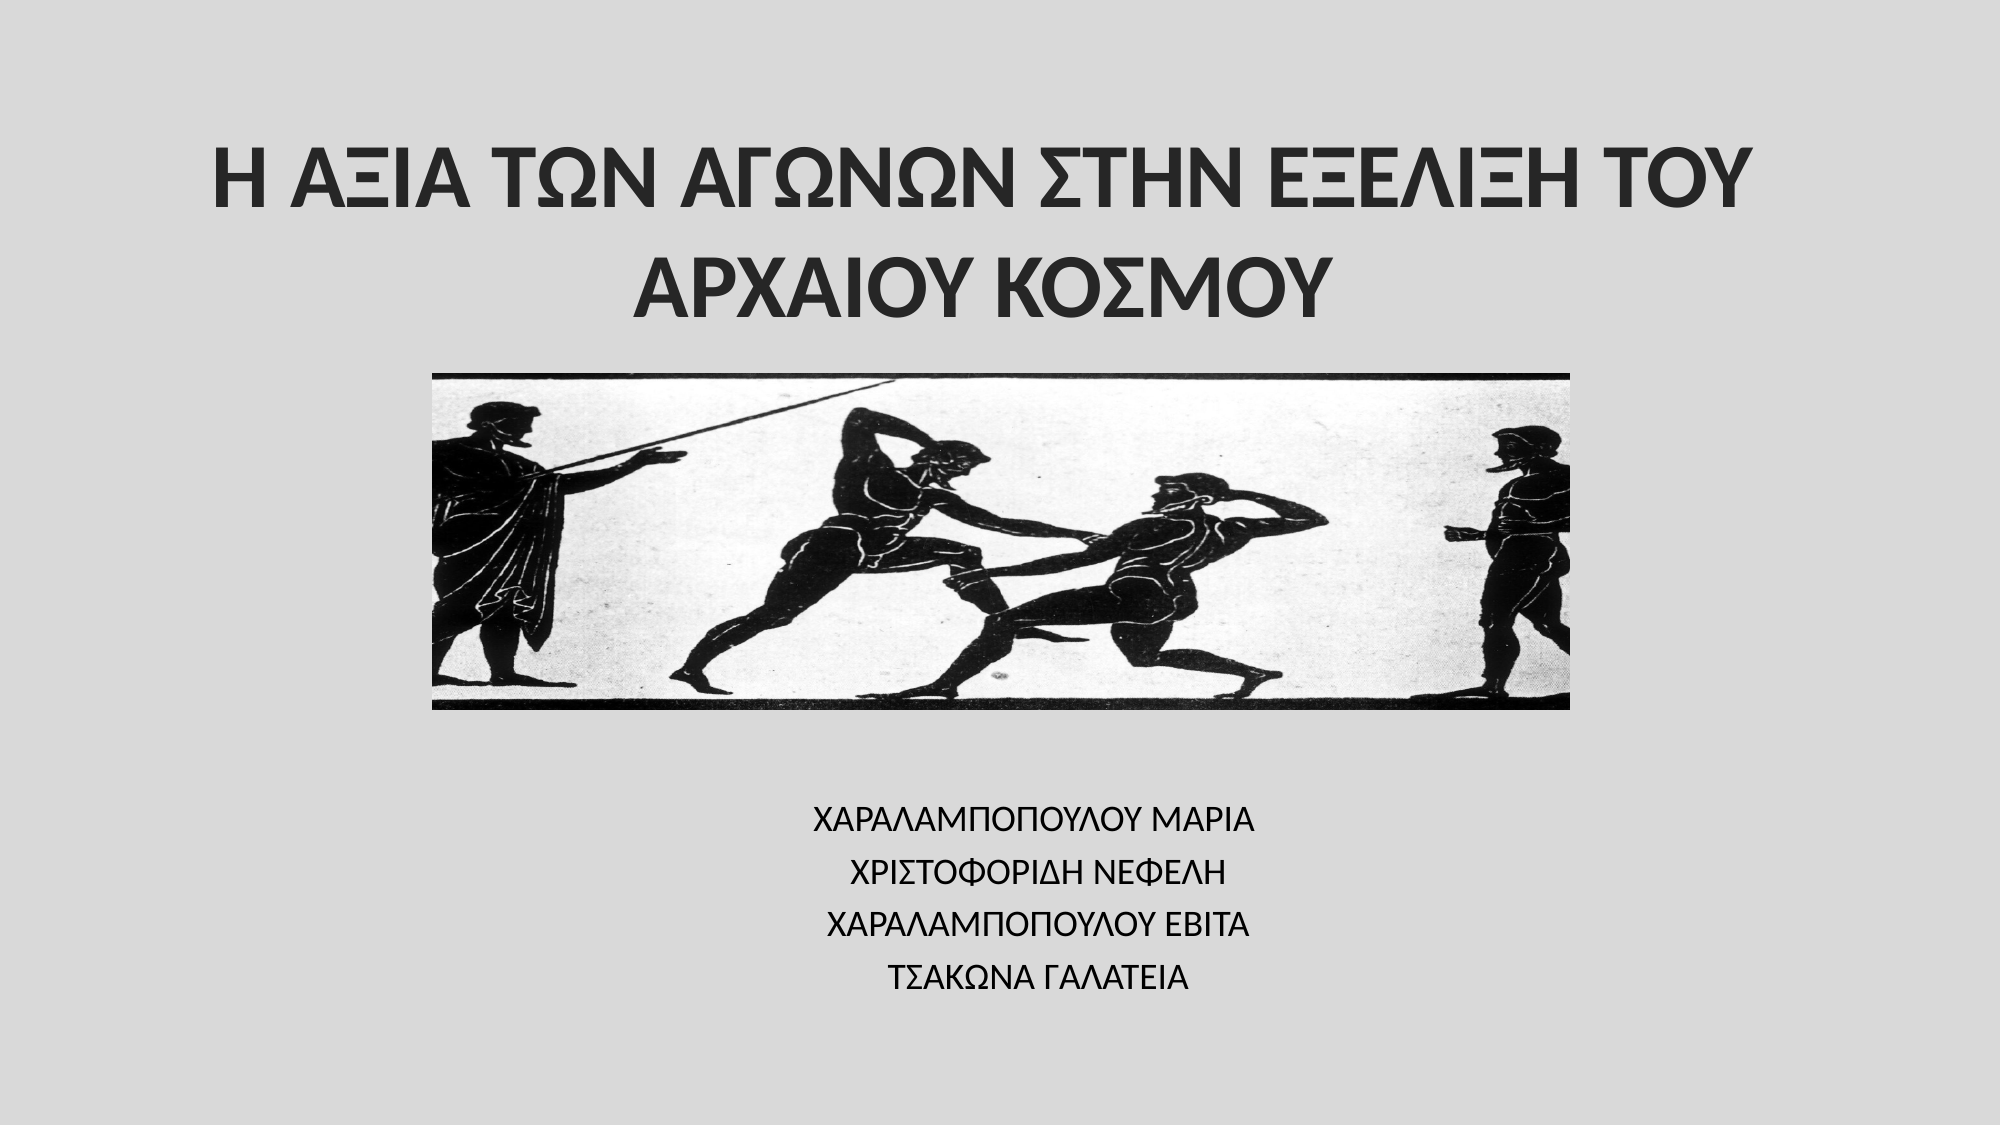

# Η ΑΞΙΑ ΤΩΝ ΑΓΩΝΩΝ ΣΤΗΝ ΕΞΕΛΙΞΗ ΤΟΥ ΑΡΧΑΙΟΥ ΚΟΣΜΟΥ
ΧΑΡΑΛΑΜΠΟΠΟΥΛΟΥ ΜΑΡΙΑ
ΧΡΙΣΤΟΦΟΡΙΔΗ ΝΕΦΕΛΗ
ΧΑΡΑΛΑΜΠΟΠΟΥΛΟΥ ΕΒΙΤΑ
ΤΣΑΚΩΝΑ ΓΑΛΑΤΕΙΑ